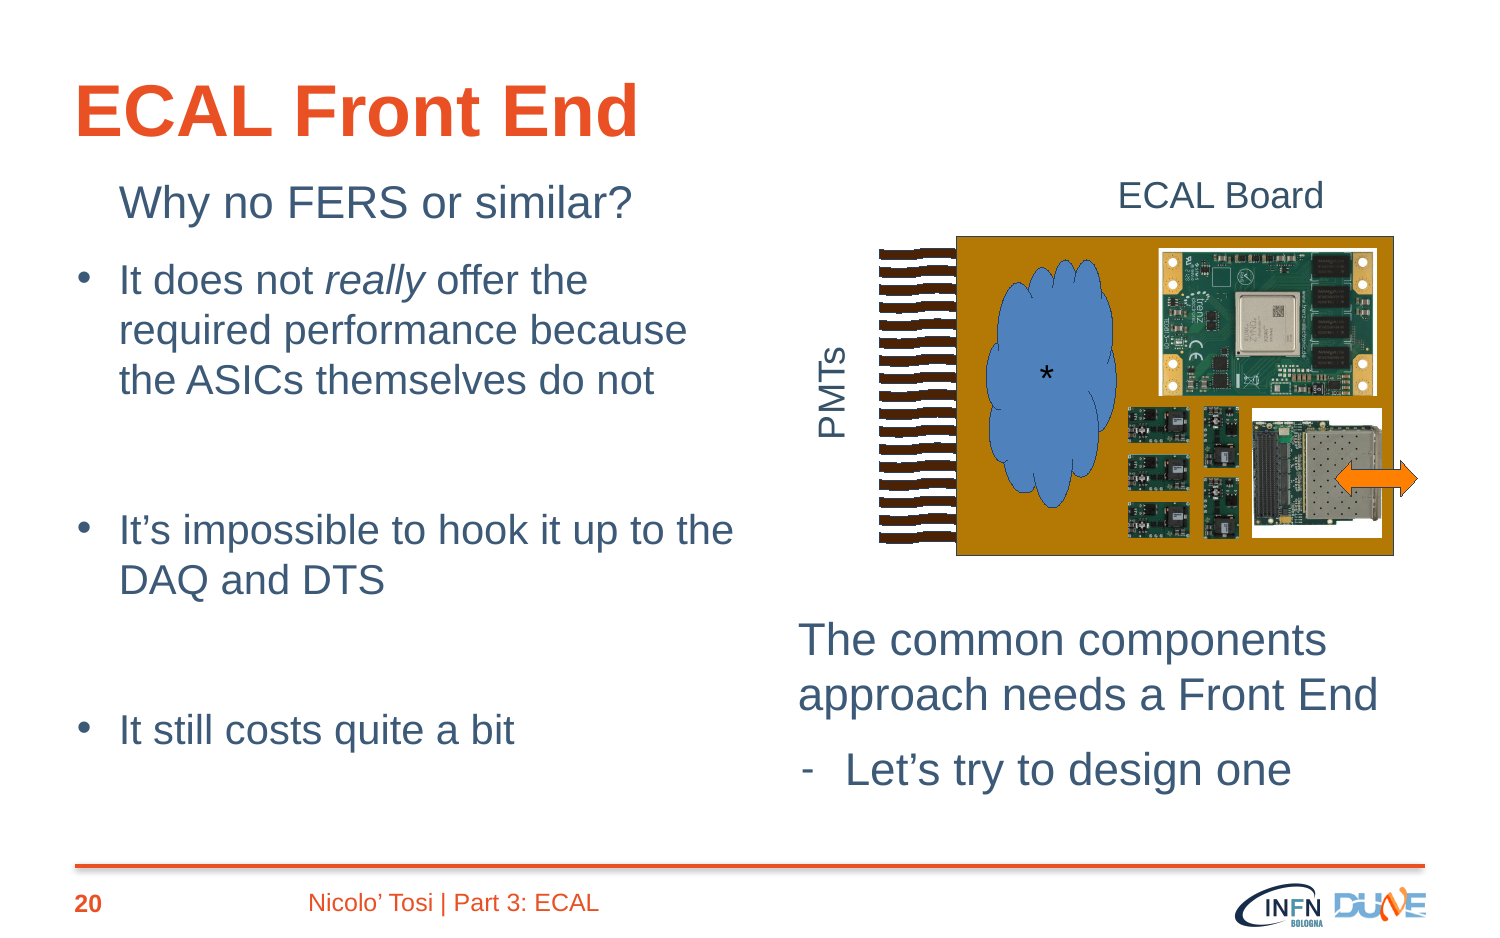

# ECAL Front End
Why no FERS or similar?
It does not really offer the required performance because the ASICs themselves do not
It’s impossible to hook it up to the DAQ and DTS
It still costs quite a bit
ECAL Board
*
PMTs
The common components approach needs a Front End
Let’s try to design one
Nicolo’ Tosi | Part 3: ECAL